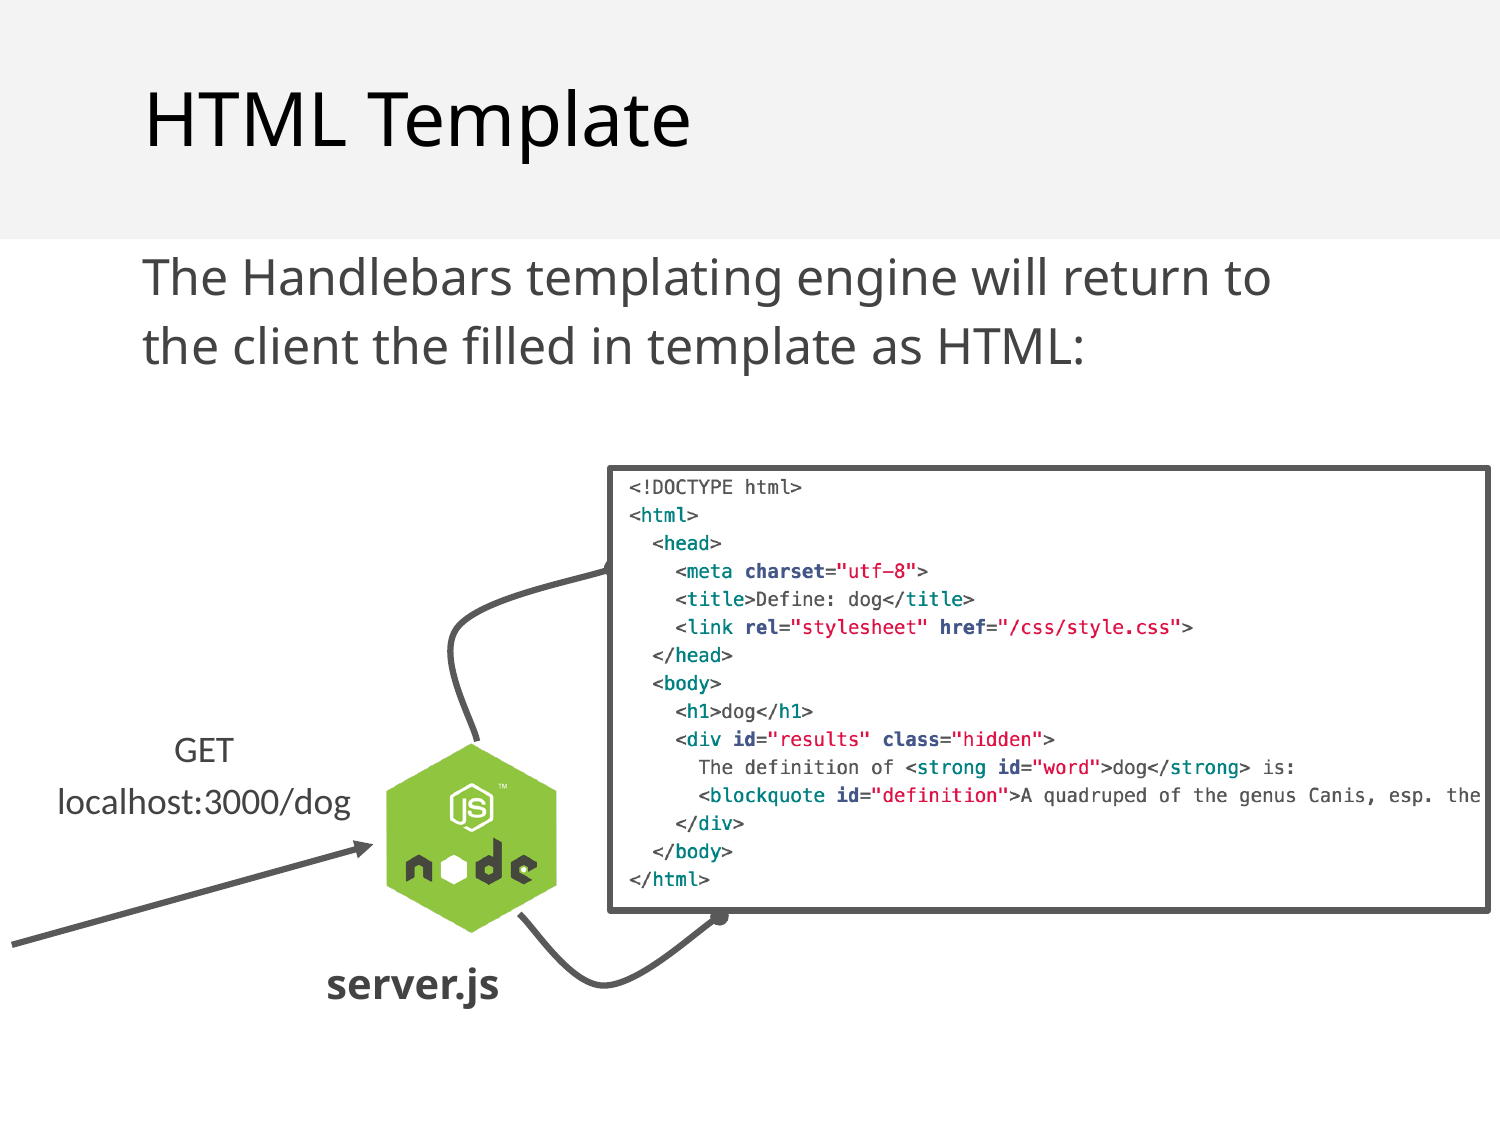

# HTML Template
The Handlebars templating engine will return to the client the filled in template as HTML:
GET localhost:3000/dog
server.js